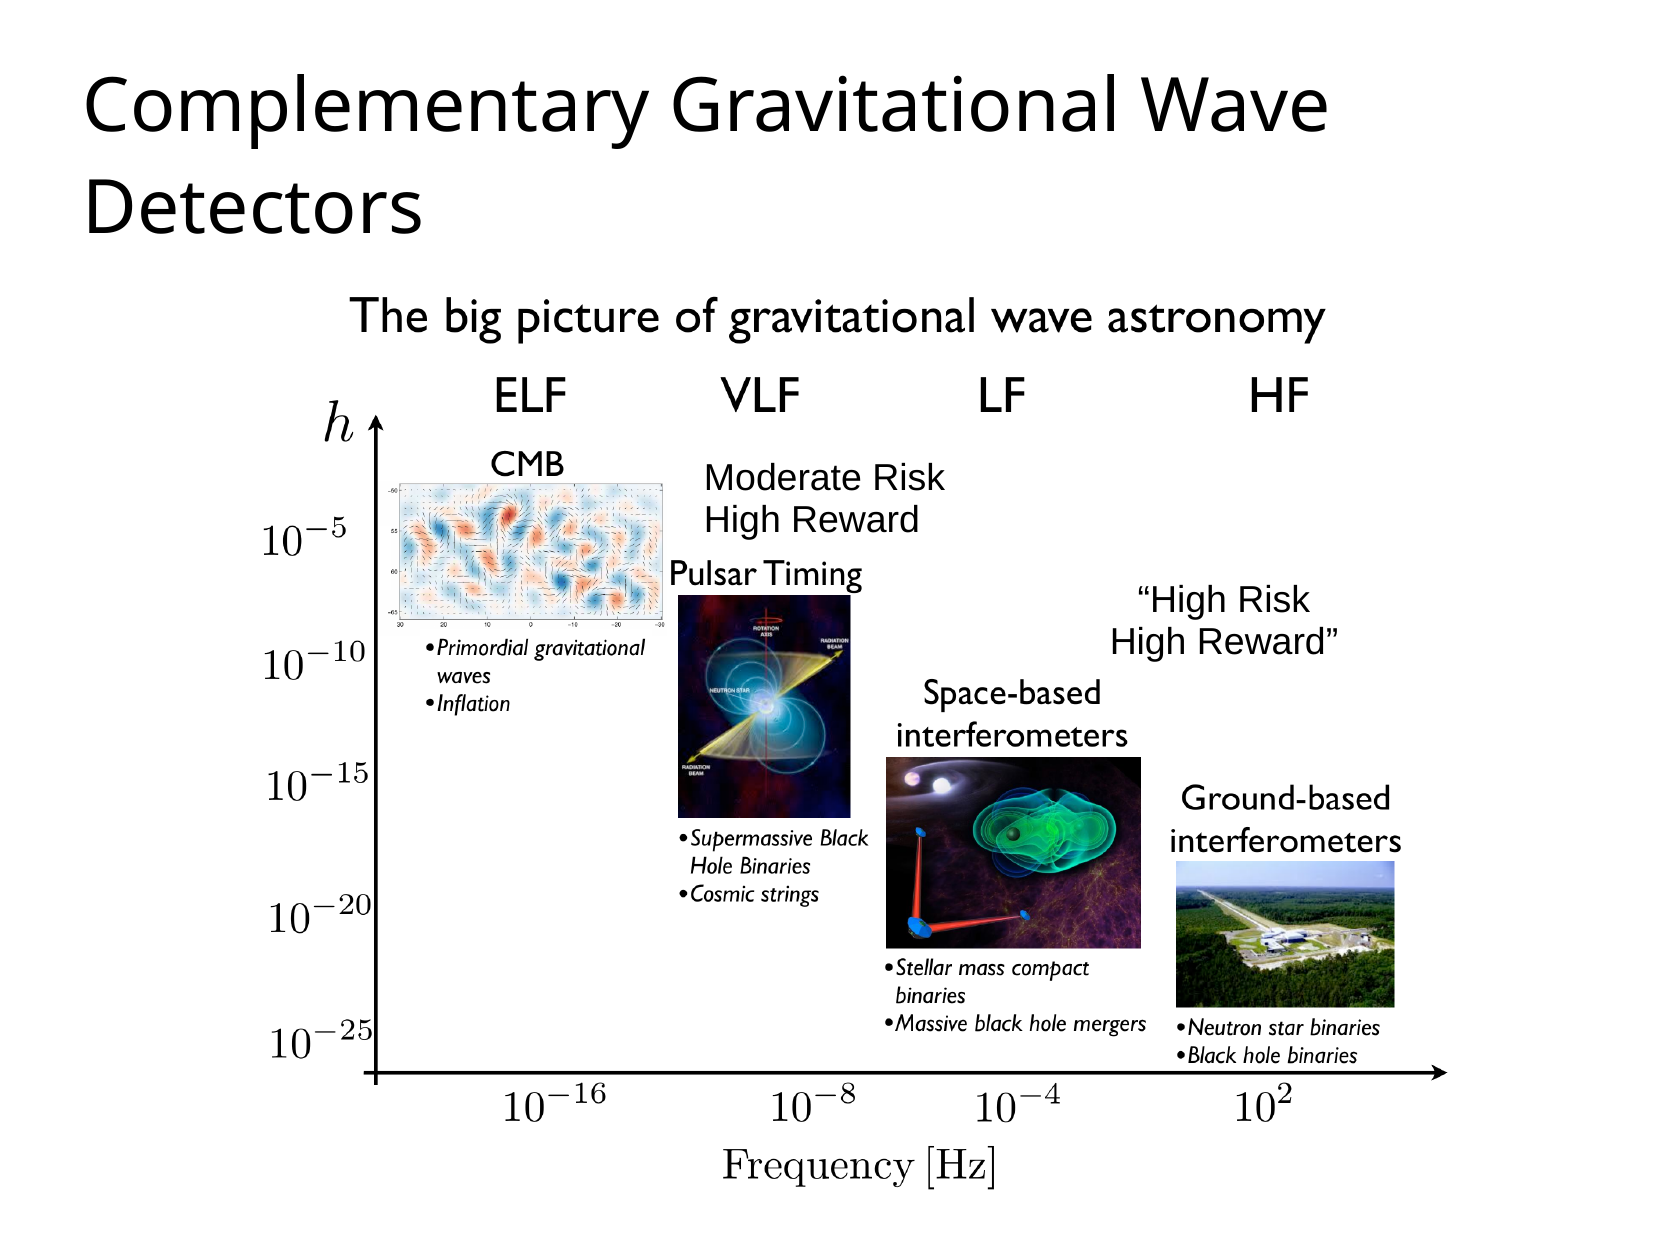

# Complementary Gravitational Wave Detectors
Moderate Risk
High Reward
“High Risk
High Reward”